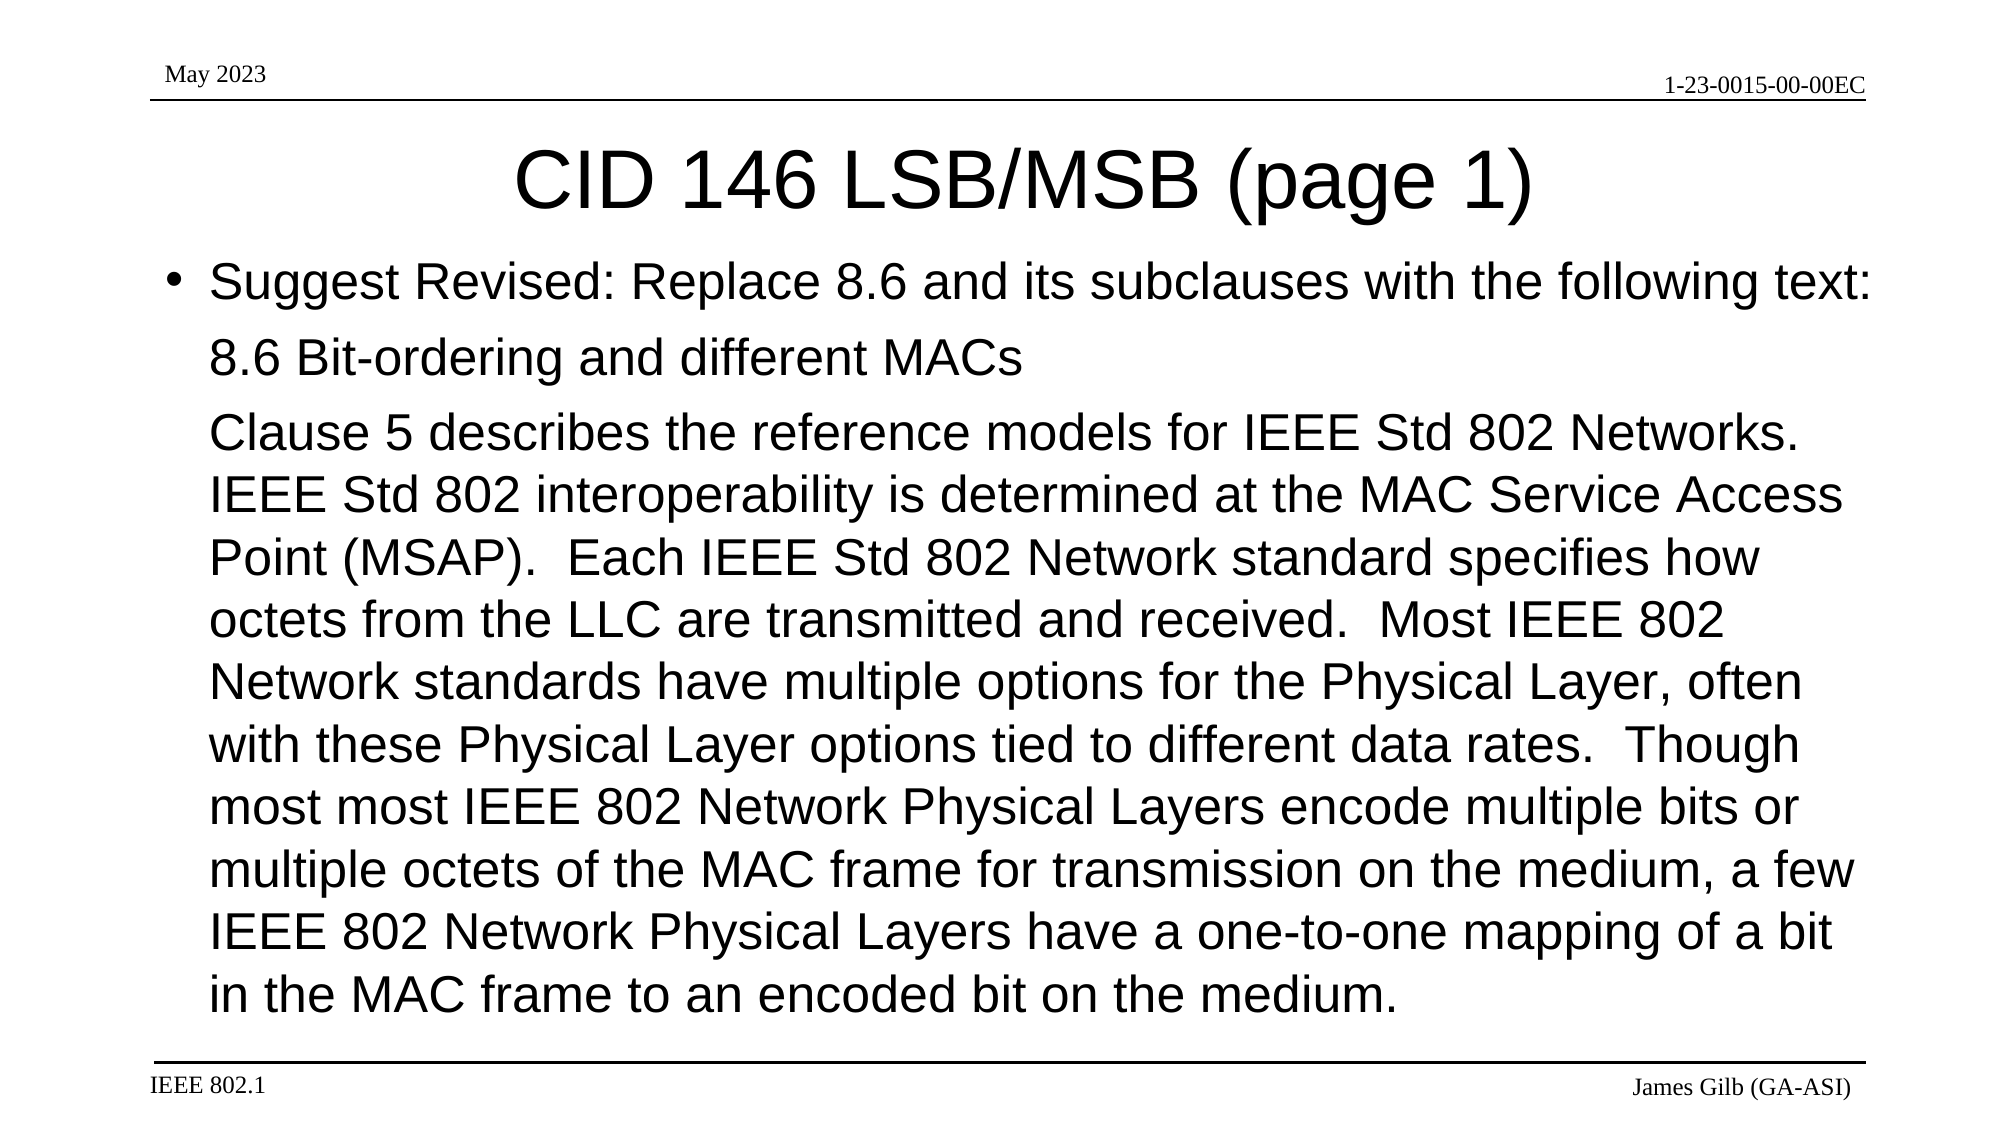

# CID 146 LSB/MSB (page 1)
Suggest Revised: Replace 8.6 and its subclauses with the following text:
8.6 Bit-ordering and different MACs
Clause 5 describes the reference models for IEEE Std 802 Networks. IEEE Std 802 interoperability is determined at the MAC Service Access Point (MSAP). Each IEEE Std 802 Network standard specifies how octets from the LLC are transmitted and received. Most IEEE 802 Network standards have multiple options for the Physical Layer, often with these Physical Layer options tied to different data rates. Though most most IEEE 802 Network Physical Layers encode multiple bits or multiple octets of the MAC frame for transmission on the medium, a few IEEE 802 Network Physical Layers have a one-to-one mapping of a bit in the MAC frame to an encoded bit on the medium.